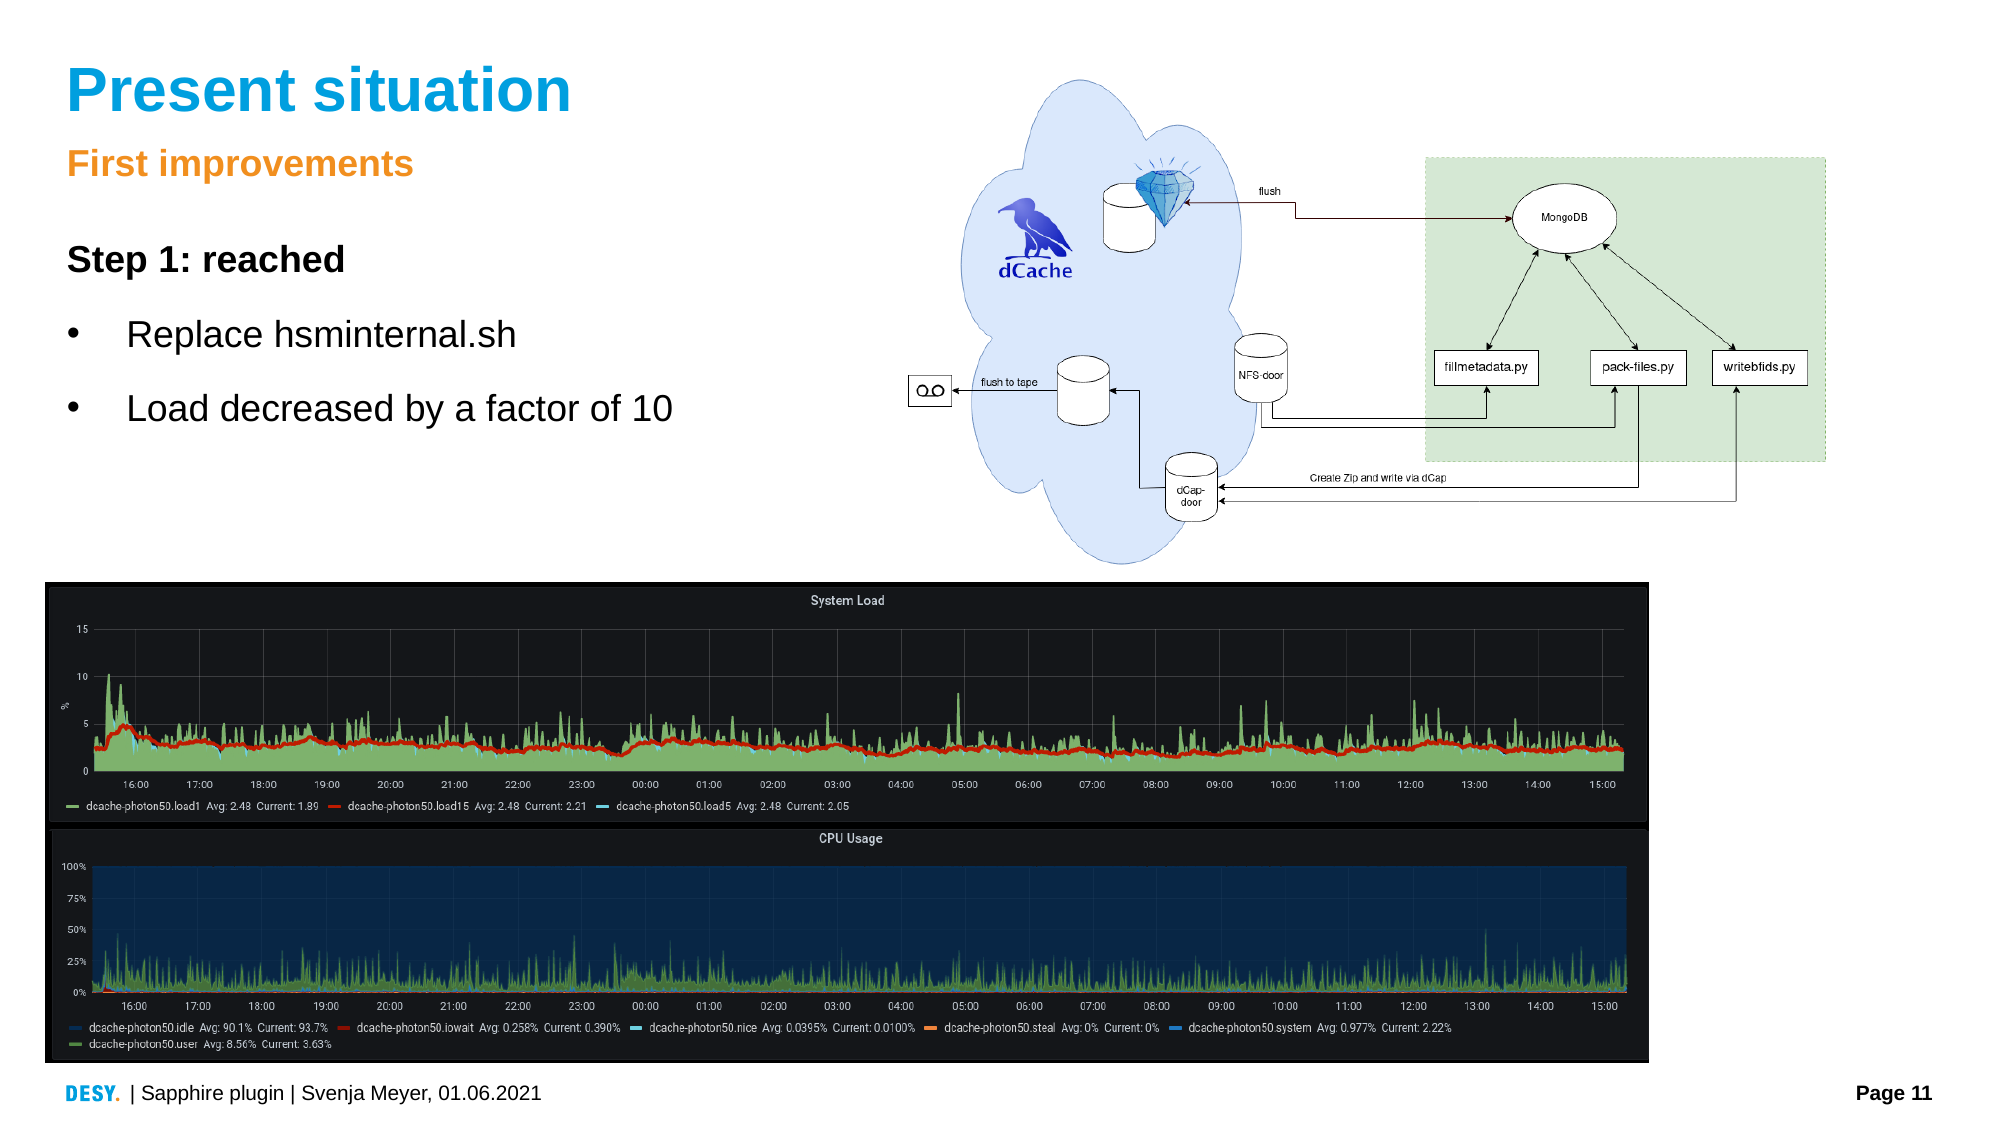

# Present situation
First improvements
Step 1: reached
Replace hsminternal.sh
Load decreased by a factor of 10
| Sapphire plugin | Svenja Meyer, 01.06.2021